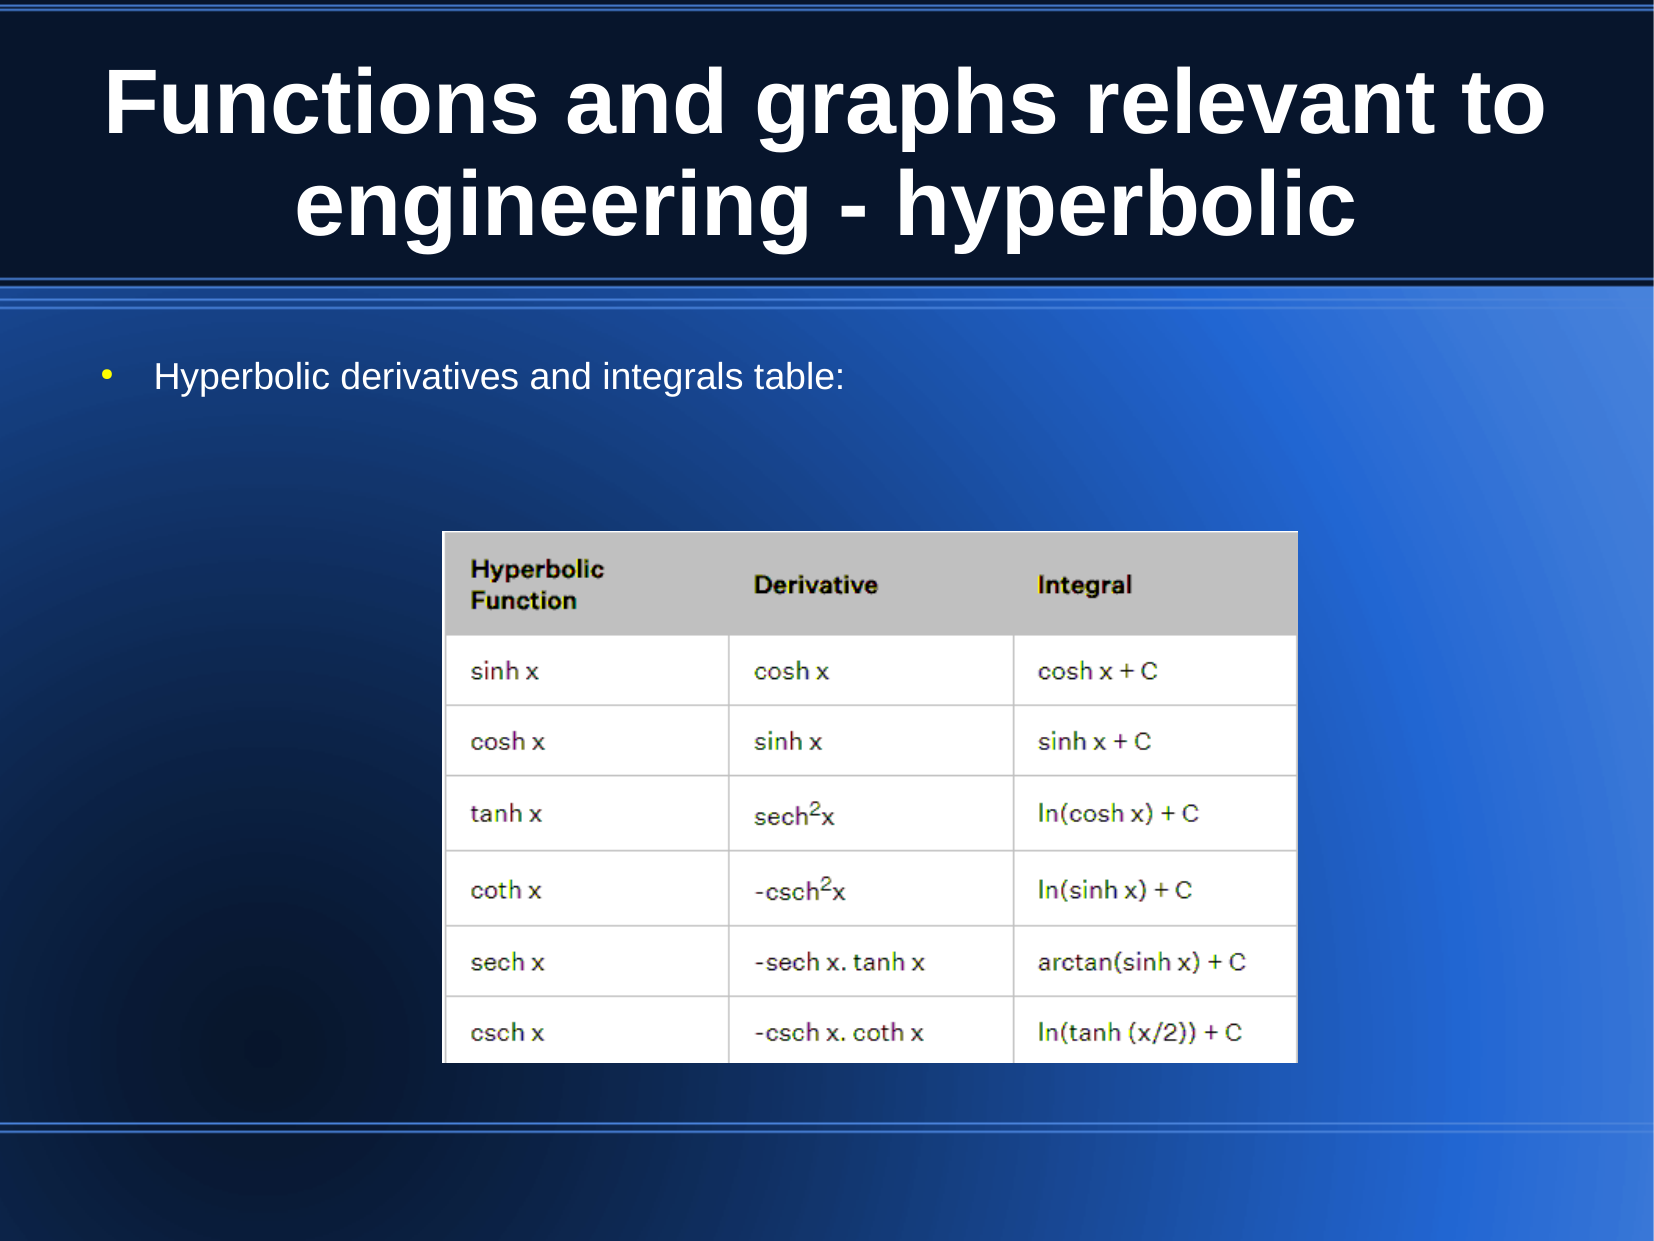

# Functions and graphs relevant to engineering - hyperbolic
Hyperbolic derivatives and integrals table: